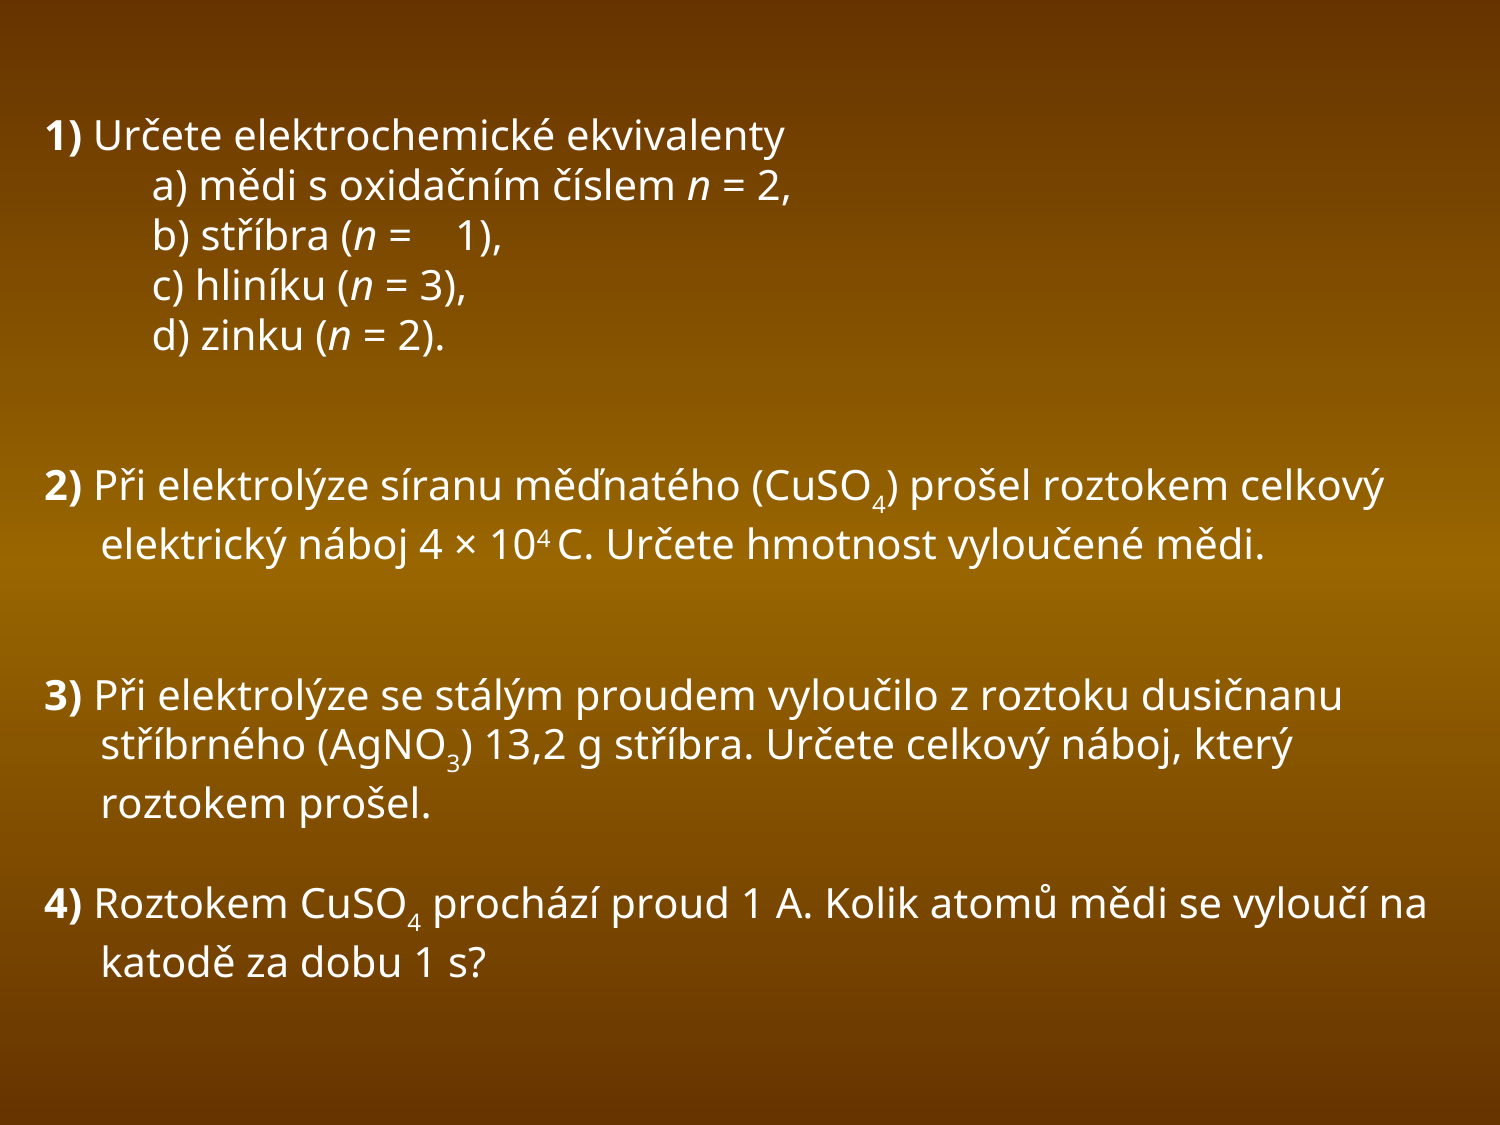

1) Určete elektrochemické ekvivalenty
 a) mědi s oxidačním číslem n = 2,
 b) stříbra (n = 1),
 c) hliníku (n = 3),
 d) zinku (n = 2).
2) Při elektrolýze síranu měďnatého (CuSO4) prošel roztokem celkový elektrický náboj 4 × 104 C. Určete hmotnost vyloučené mědi.
3) Při elektrolýze se stálým proudem vyloučilo z roztoku dusičnanu stříbrného (AgNO3) 13,2 g stříbra. Určete celkový náboj, který roztokem prošel.
4) Roztokem CuSO4 prochází proud 1 A. Kolik atomů mědi se vyloučí na katodě za dobu 1 s?